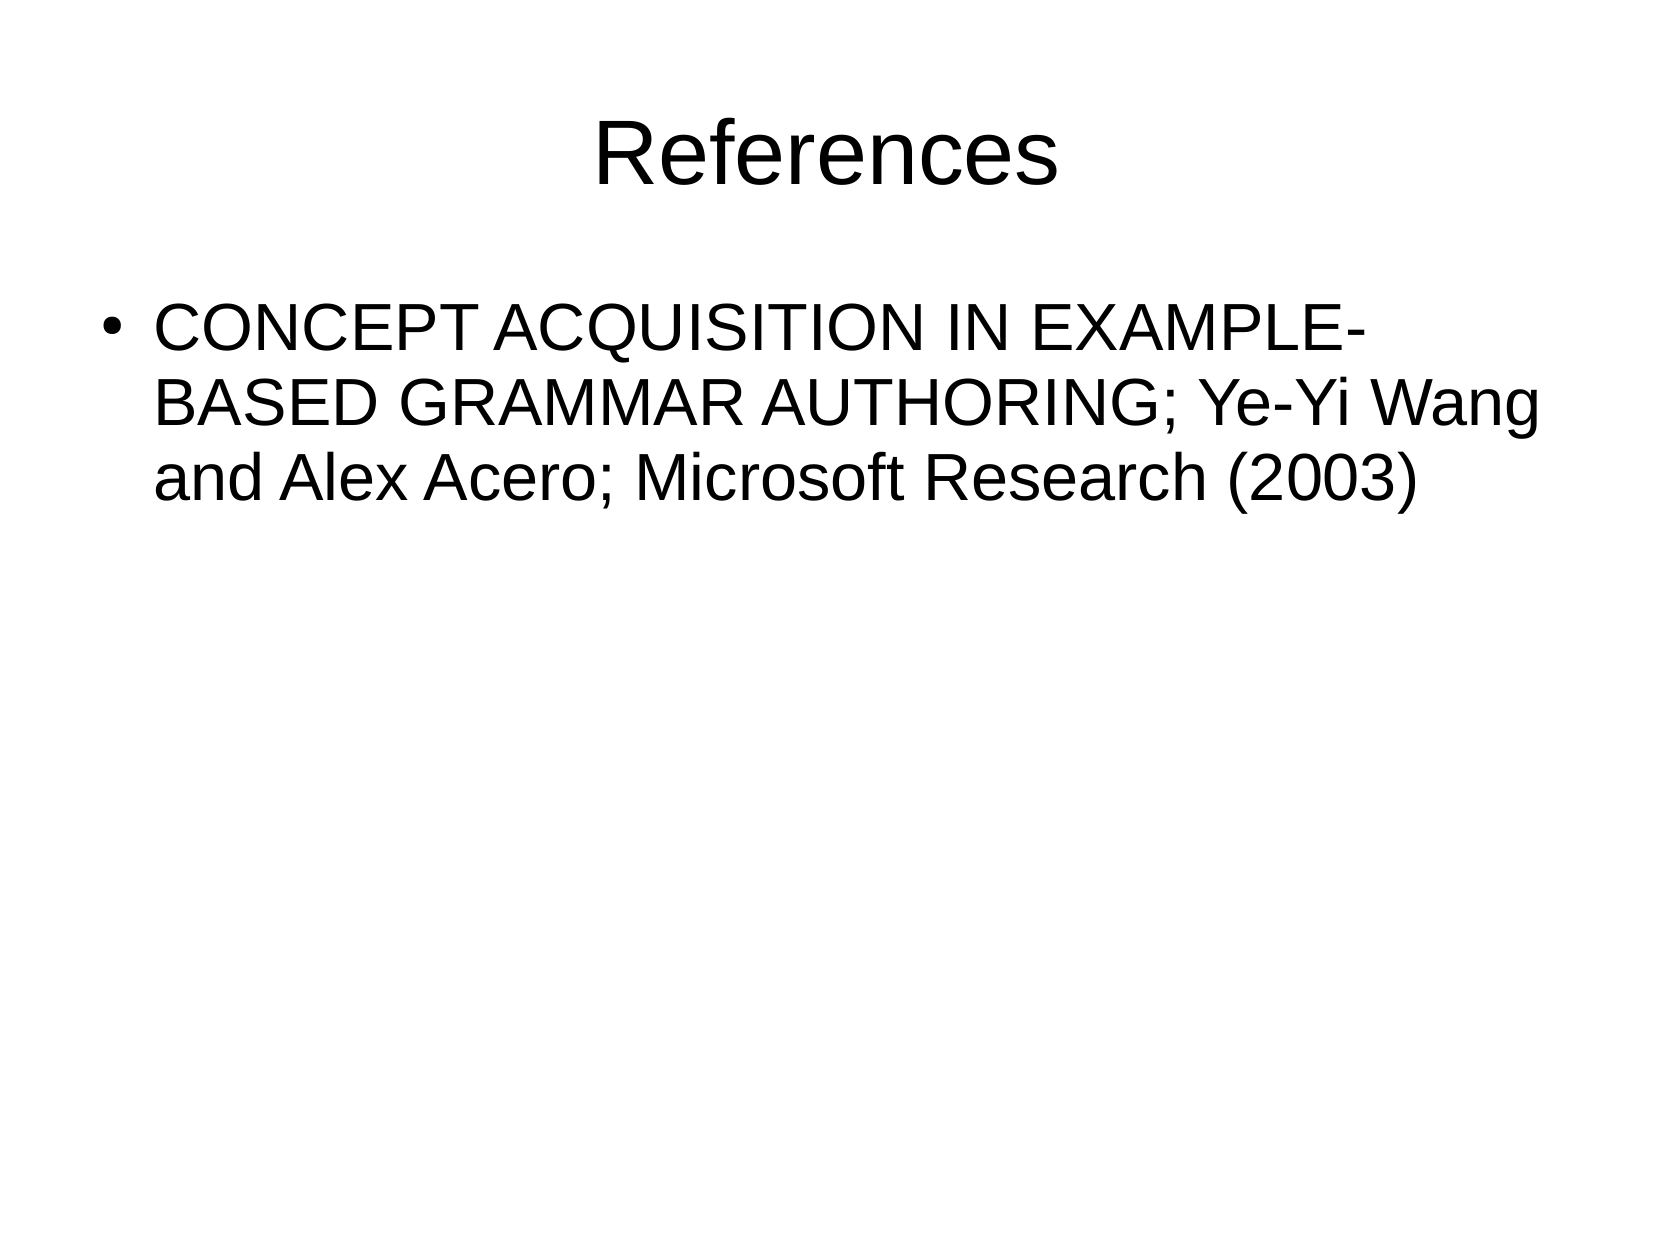

# References
CONCEPT ACQUISITION IN EXAMPLE-BASED GRAMMAR AUTHORING; Ye-Yi Wang and Alex Acero; Microsoft Research (2003)